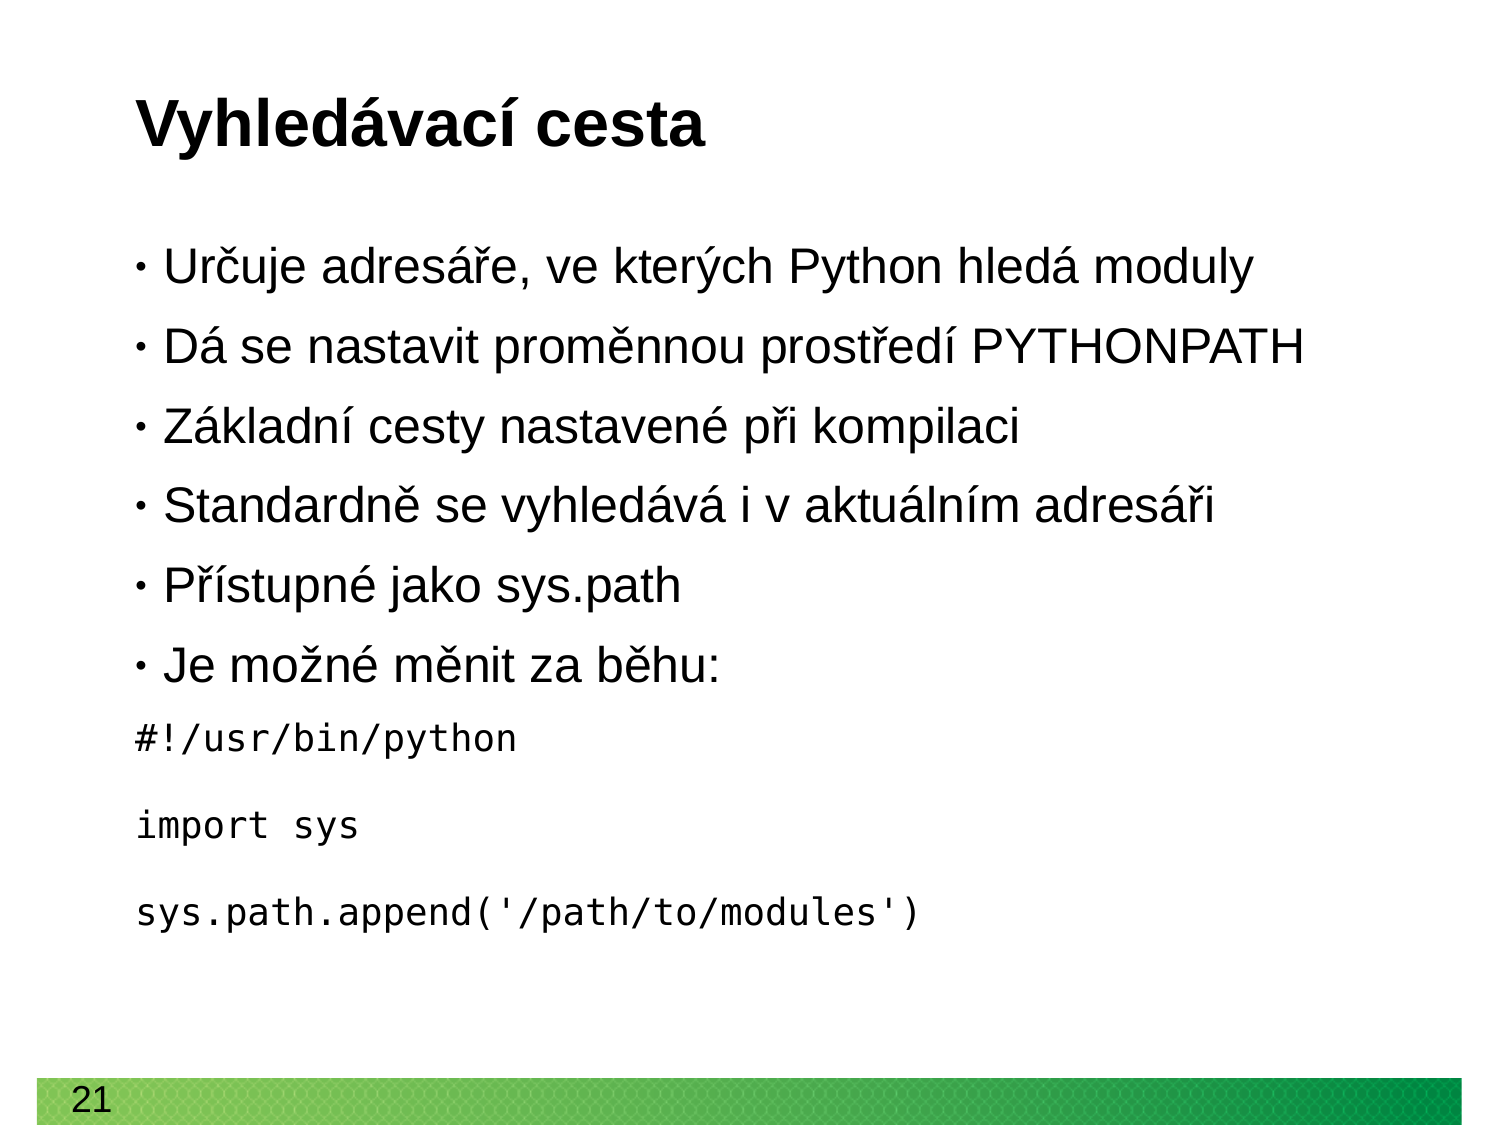

# Vyhledávací cesta
Určuje adresáře, ve kterých Python hledá moduly
Dá se nastavit proměnnou prostředí PYTHONPATH
Základní cesty nastavené při kompilaci
Standardně se vyhledává i v aktuálním adresáři
Přístupné jako sys.path
Je možné měnit za běhu:
#!/usr/bin/python
import sys
sys.path.append('/path/to/modules')